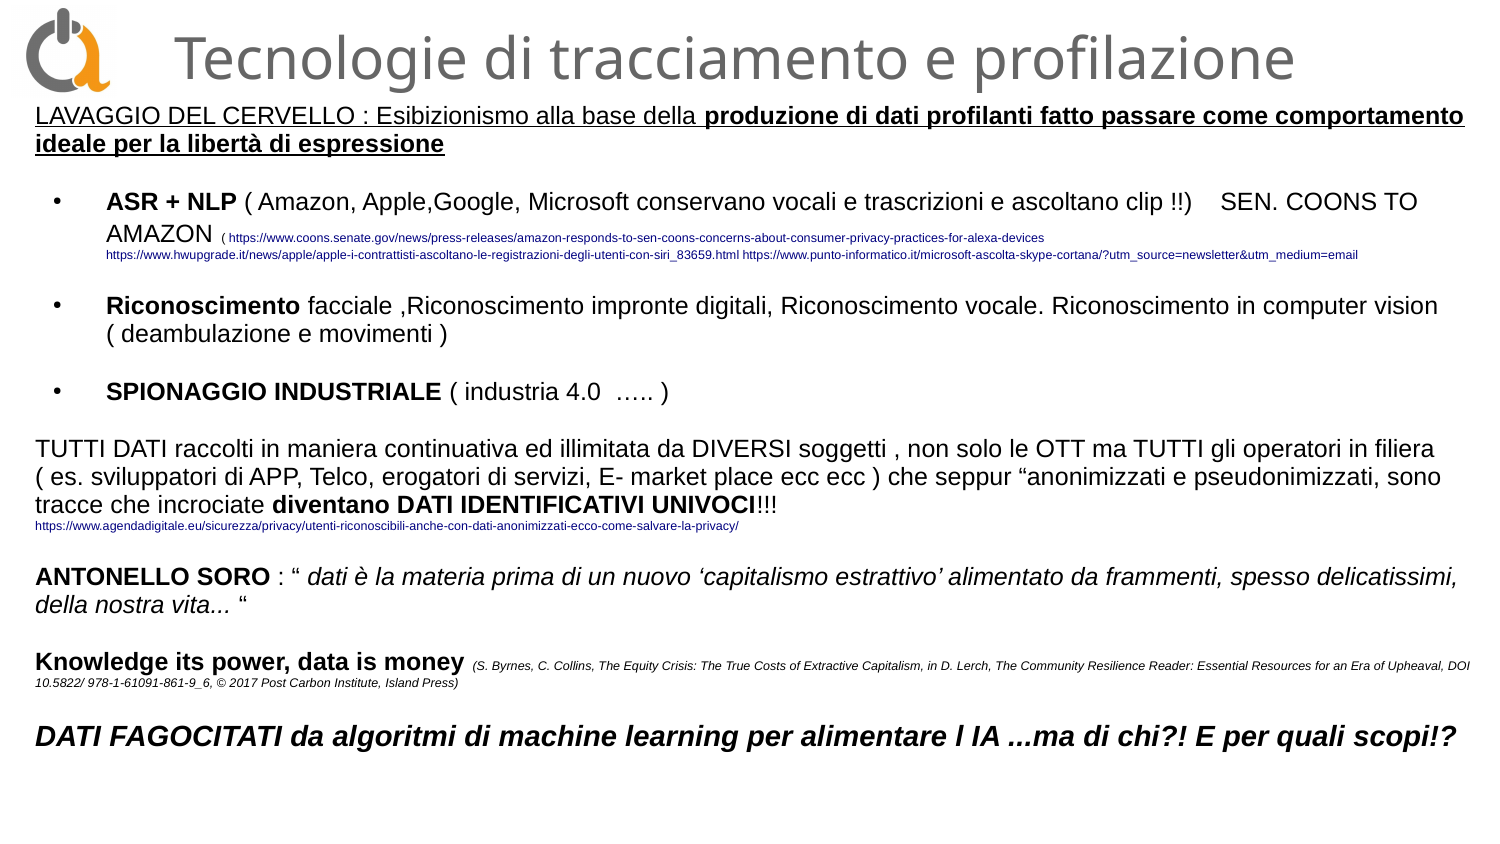

# Tecnologie di tracciamento e profilazione
LAVAGGIO DEL CERVELLO : Esibizionismo alla base della produzione di dati profilanti fatto passare come comportamento ideale per la libertà di espressione
ASR + NLP ( Amazon, Apple,Google, Microsoft conservano vocali e trascrizioni e ascoltano clip !!) SEN. COONS TO AMAZON ( https://www.coons.senate.gov/news/press-releases/amazon-responds-to-sen-coons-concerns-about-consumer-privacy-practices-for-alexa-devices https://www.hwupgrade.it/news/apple/apple-i-contrattisti-ascoltano-le-registrazioni-degli-utenti-con-siri_83659.html https://www.punto-informatico.it/microsoft-ascolta-skype-cortana/?utm_source=newsletter&utm_medium=email
Riconoscimento facciale ,Riconoscimento impronte digitali, Riconoscimento vocale. Riconoscimento in computer vision ( deambulazione e movimenti )
SPIONAGGIO INDUSTRIALE ( industria 4.0 ….. )
TUTTI DATI raccolti in maniera continuativa ed illimitata da DIVERSI soggetti , non solo le OTT ma TUTTI gli operatori in filiera ( es. sviluppatori di APP, Telco, erogatori di servizi, E- market place ecc ecc ) che seppur “anonimizzati e pseudonimizzati, sono tracce che incrociate diventano DATI IDENTIFICATIVI UNIVOCI!!! https://www.agendadigitale.eu/sicurezza/privacy/utenti-riconoscibili-anche-con-dati-anonimizzati-ecco-come-salvare-la-privacy/
ANTONELLO SORO : “ dati è la materia prima di un nuovo ‘capitalismo estrattivo’ alimentato da frammenti, spesso delicatissimi, della nostra vita... “
Knowledge its power, data is money (S. Byrnes, C. Collins, The Equity Crisis: The True Costs of Extractive Capitalism, in D. Lerch, The Community Resilience Reader: Essential Resources for an Era of Upheaval, DOI 10.5822/ 978-1-61091-861-9_6, © 2017 Post Carbon Institute, Island Press)
DATI FAGOCITATI da algoritmi di machine learning per alimentare l IA ...ma di chi?! E per quali scopi!?